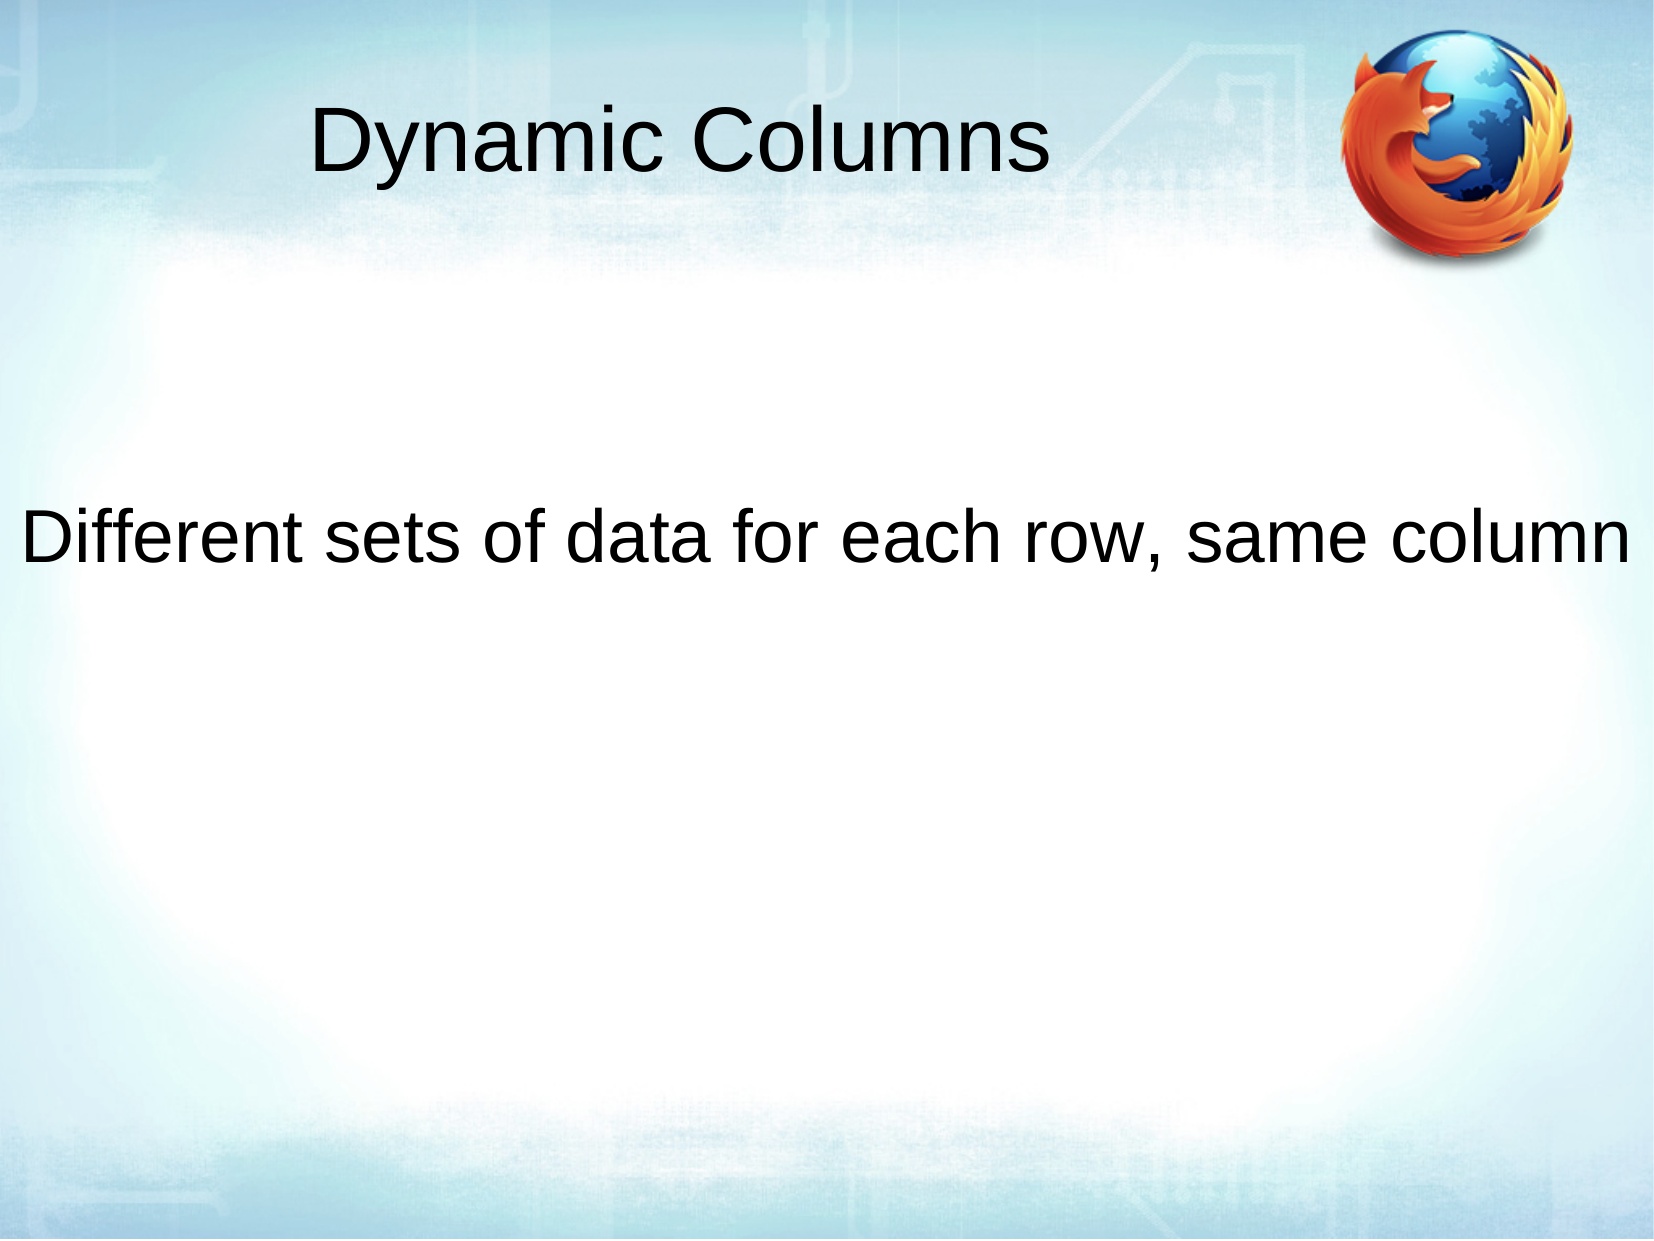

# Dynamic Columns
Different sets of data for each row, same column